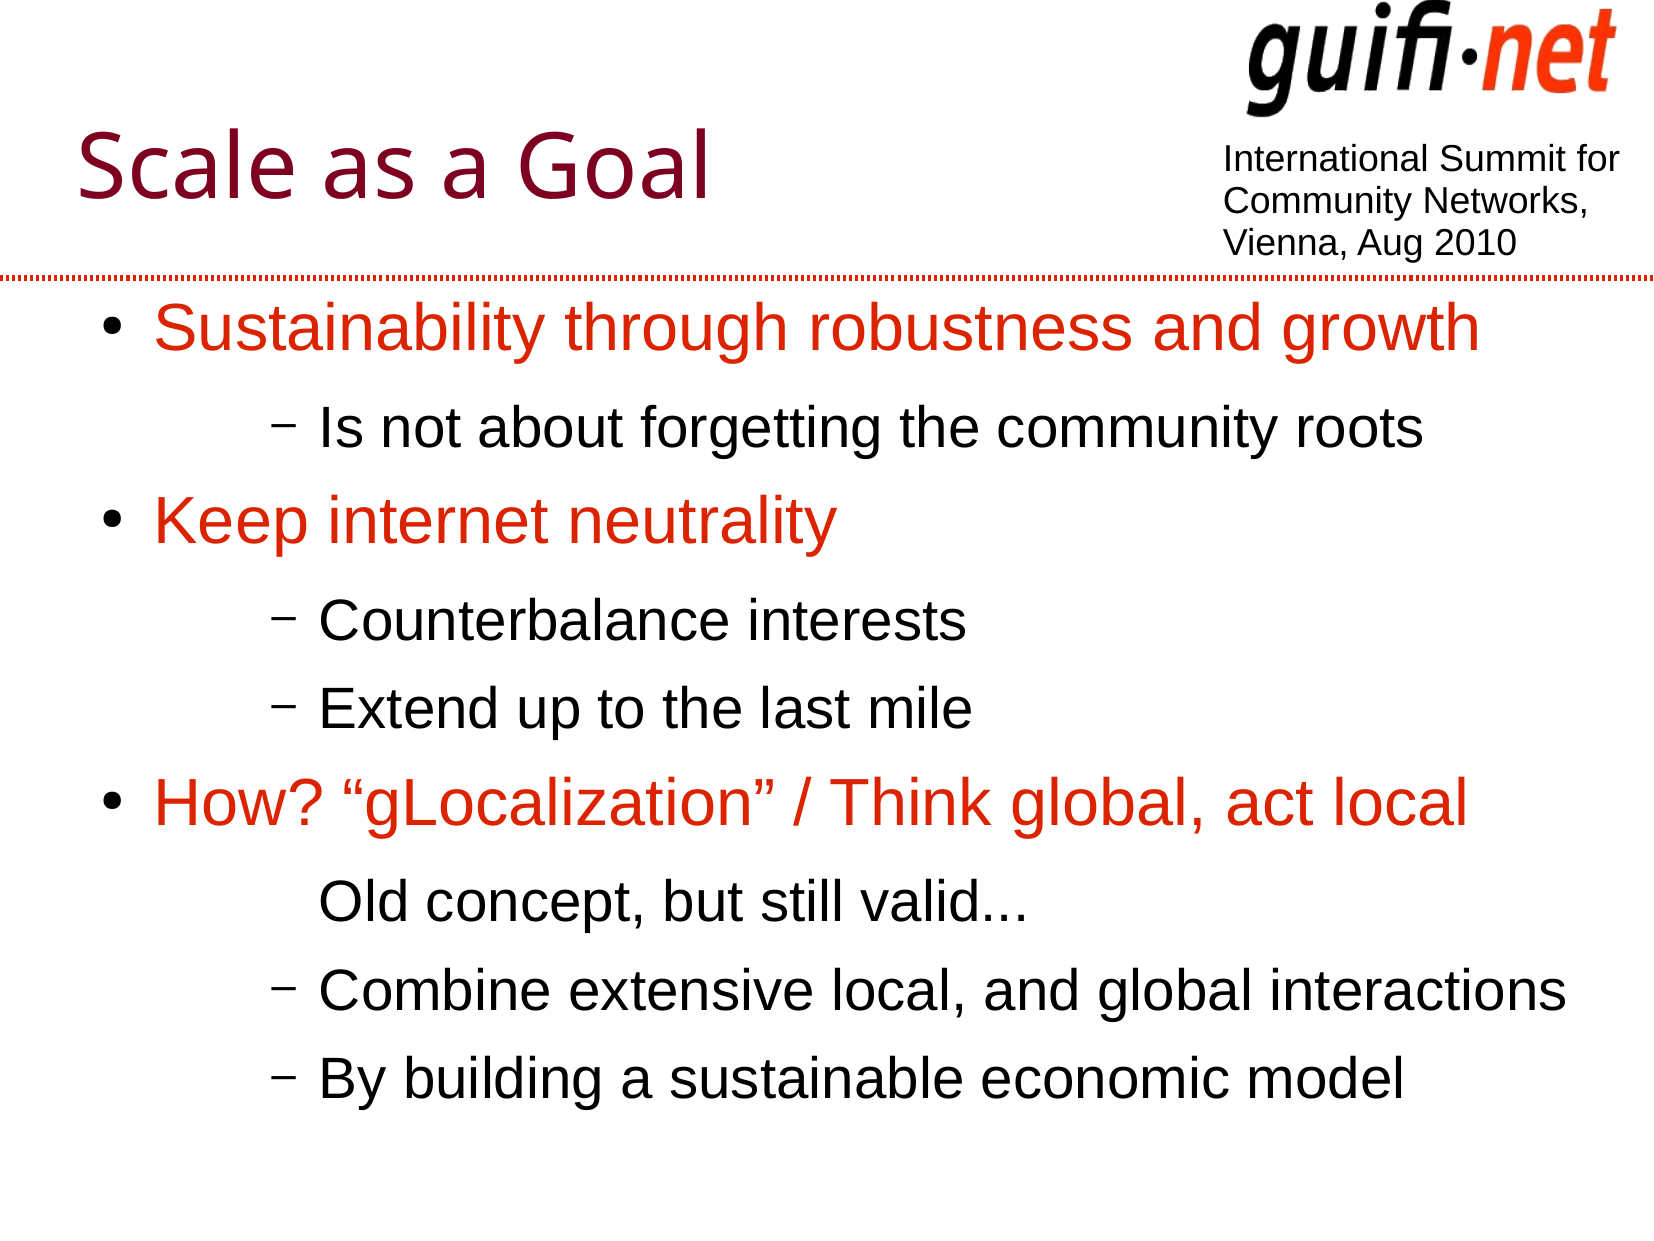

# Scale as a Goal
Sustainability through robustness and growth
Is not about forgetting the community roots
Keep internet neutrality
Counterbalance interests
Extend up to the last mile
How? “gLocalization” / Think global, act local
Old concept, but still valid...
Combine extensive local, and global interactions
By building a sustainable economic model